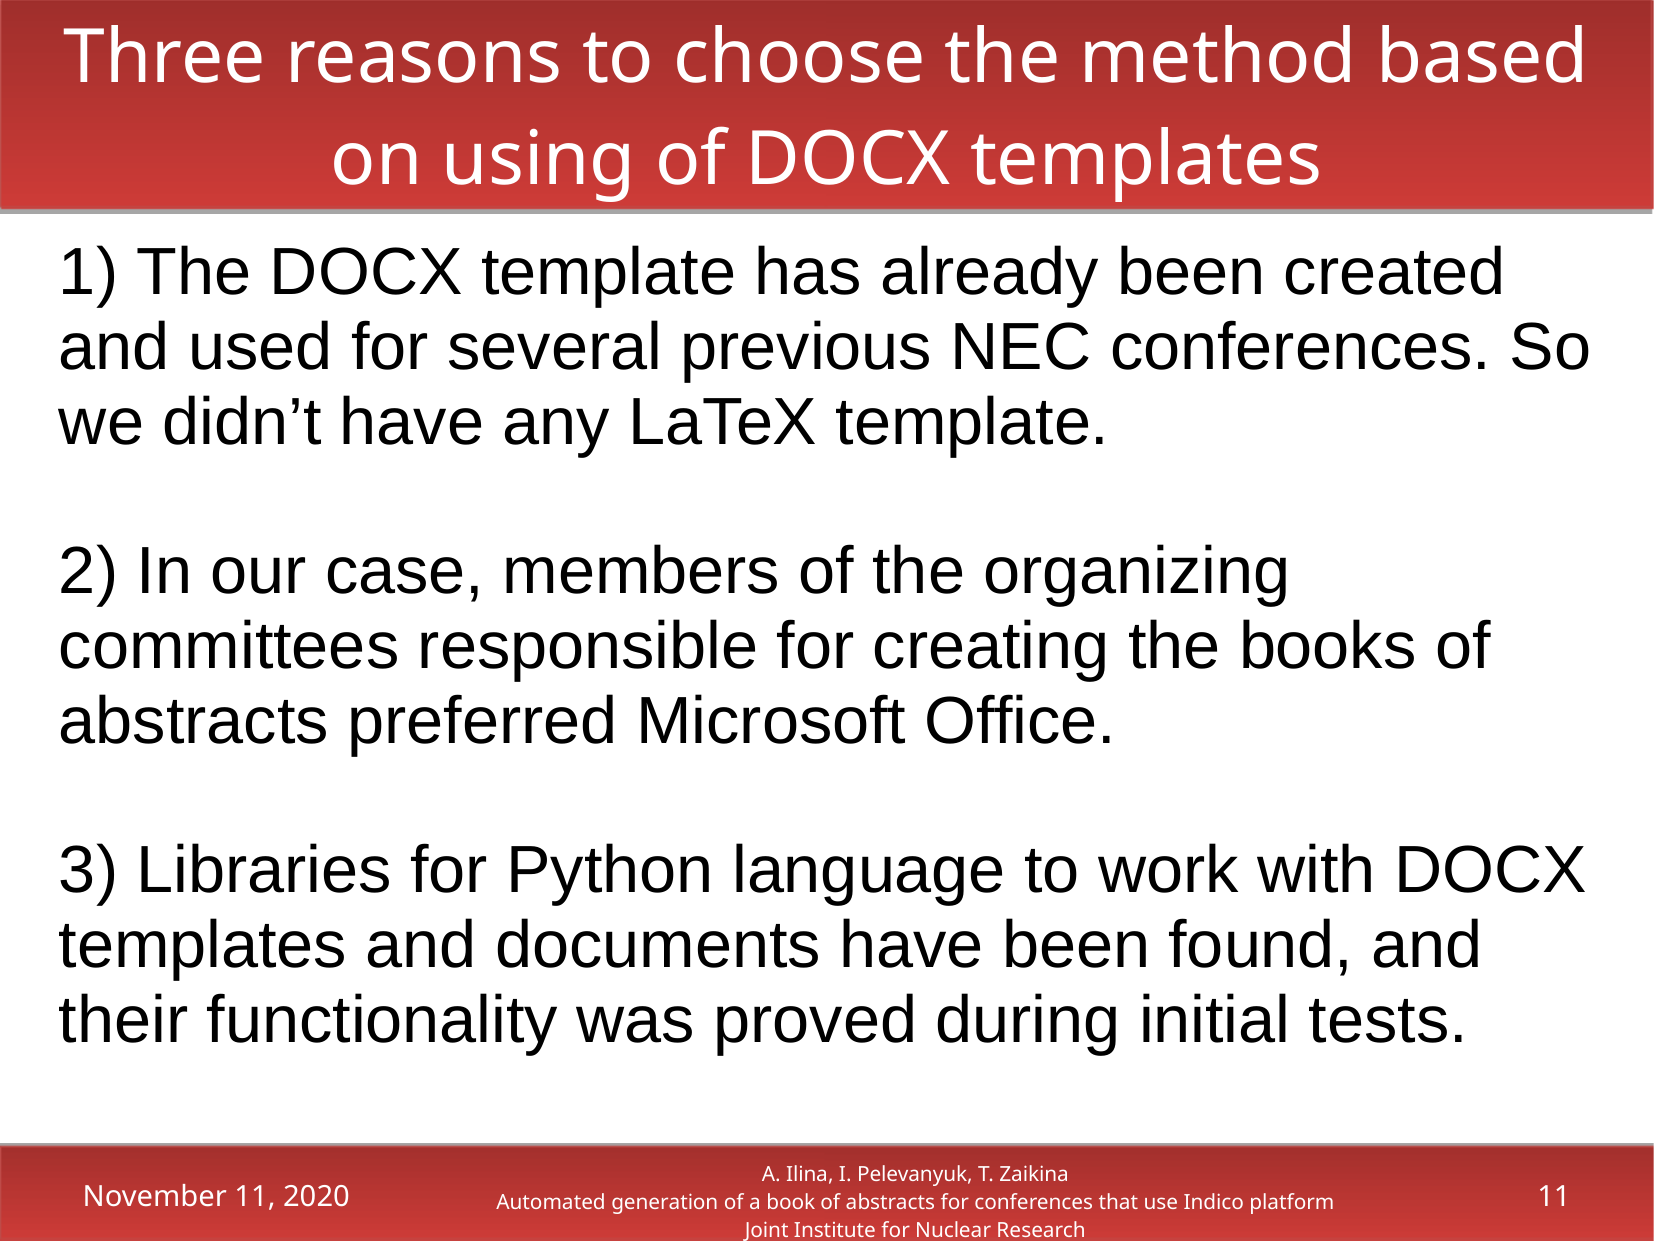

# Three reasons to choose the method based on using of DOCX templates
 The DOCX template has already been created and used for several previous NEC conferences. So we didn’t have any LaTeX template.
​
 In our case, members of the organizing committees responsible for creating the books of abstracts preferred Microsoft Office.
​ Libraries for Python language to work with DOCX templates and documents have been found, and their functionality was proved during initial tests.
A. Ilina, I. Pelevanyuk, T. Zaikina
Automated generation of a book of abstracts for conferences that use Indico platform
Joint Institute for Nuclear Research
November 11, 2020
11